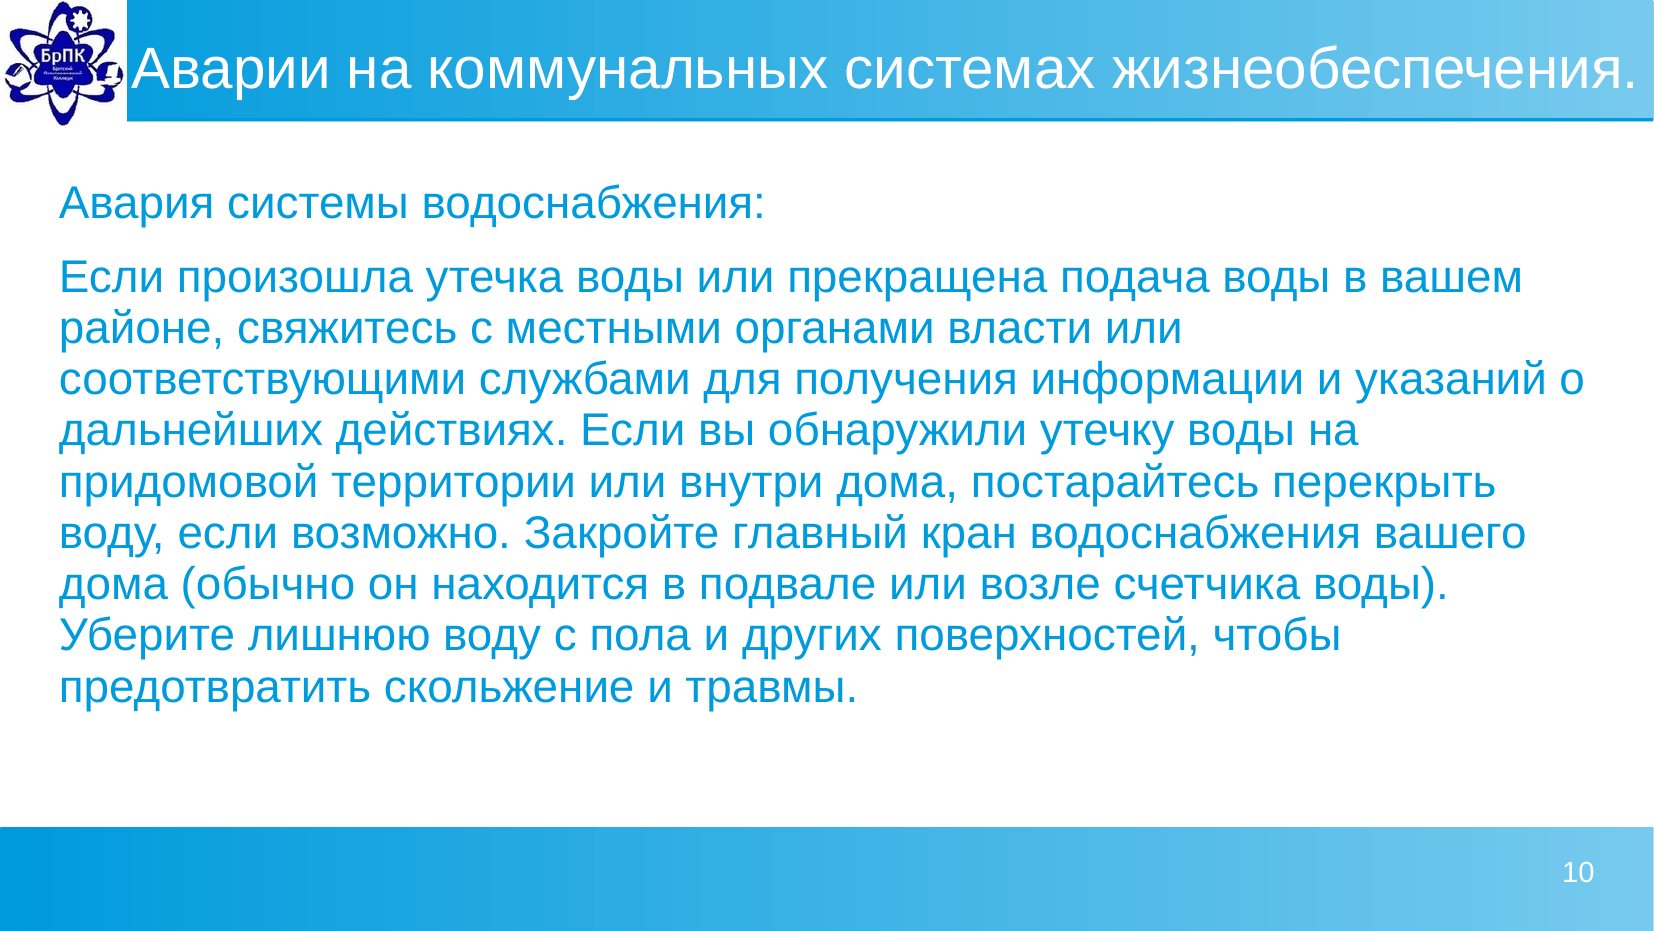

# Аварии на коммунальных системах жизнеобеспечения.
Авария системы водоснабжения:
Если произошла утечка воды или прекращена подача воды в вашем районе, свяжитесь с местными органами власти или соответствующими службами для получения информации и указаний о дальнейших действиях. Если вы обнаружили утечку воды на придомовой территории или внутри дома, постарайтесь перекрыть воду, если возможно. Закройте главный кран водоснабжения вашего дома (обычно он находится в подвале или возле счетчика воды). Уберите лишнюю воду с пола и других поверхностей, чтобы предотвратить скольжение и травмы.
10